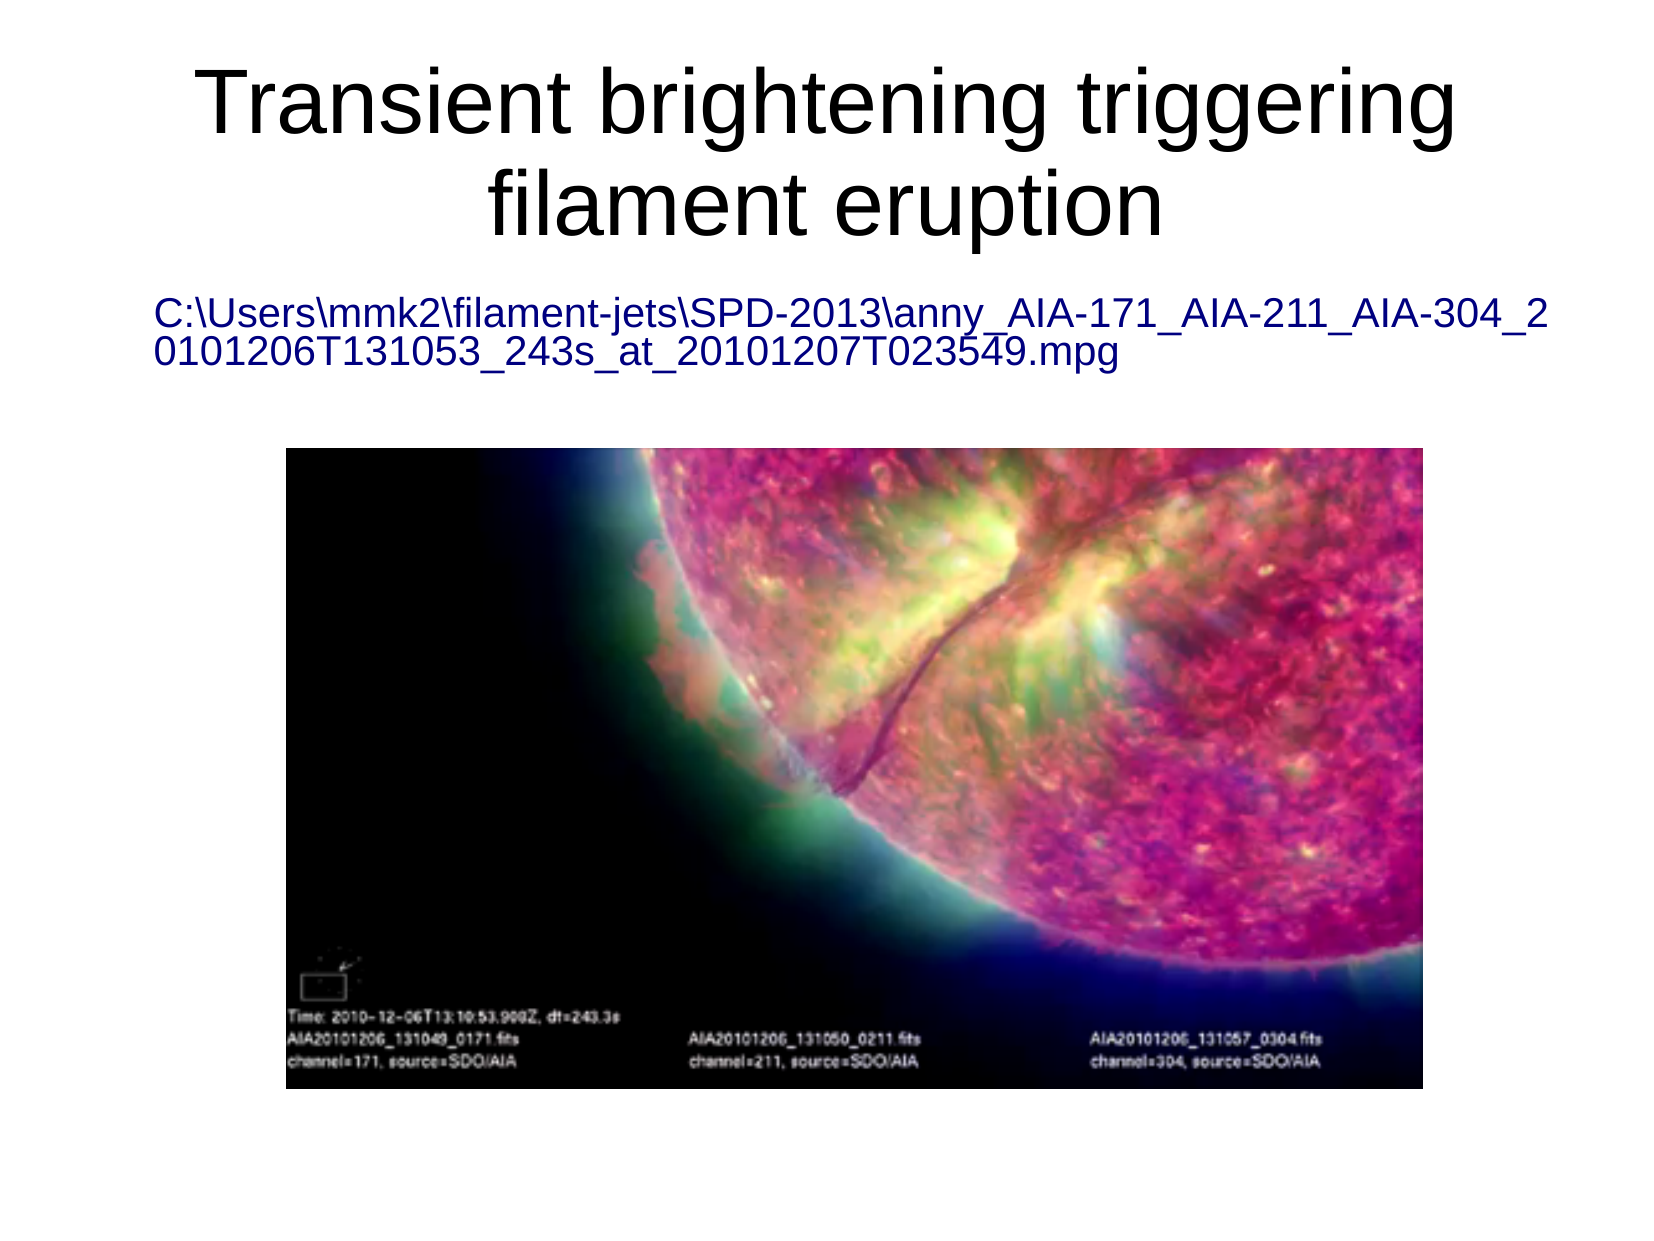

Transient brightening triggering filament eruption
# C:\Users\mmk2\filament-jets\SPD-2013\anny_AIA-171_AIA-211_AIA-304_20101206T131053_243s_at_20101207T023549.mpg